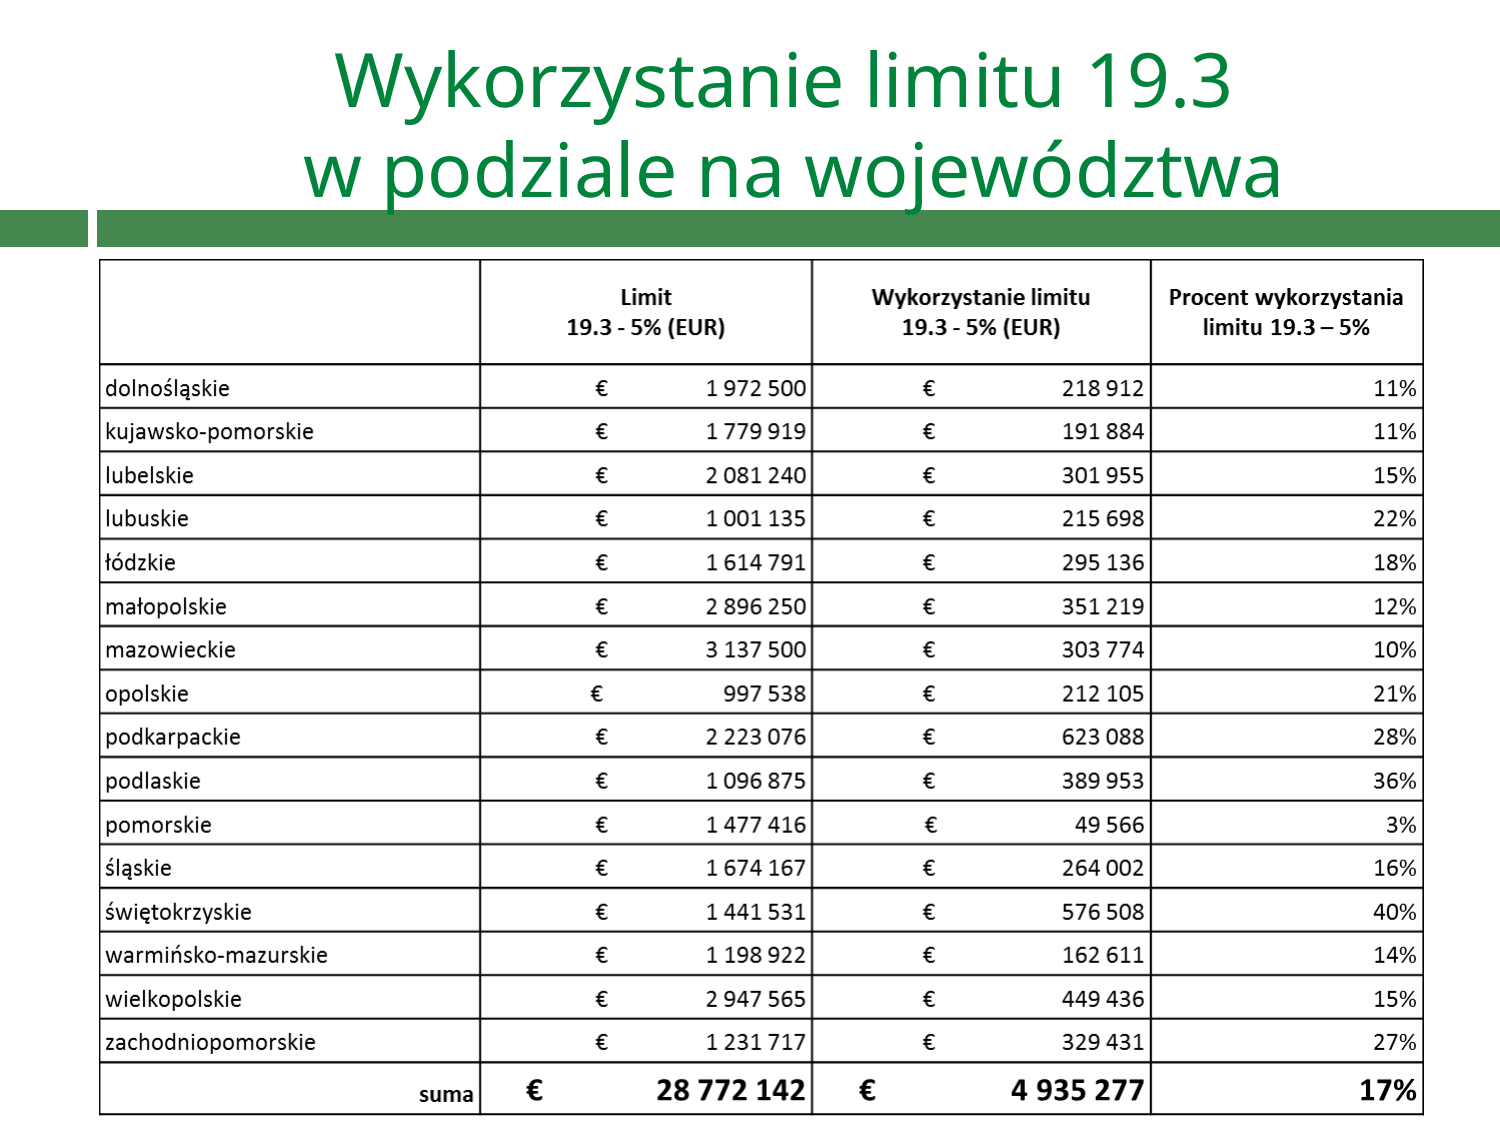

Wykorzystanie limitu 19.3
w podziale na województwa